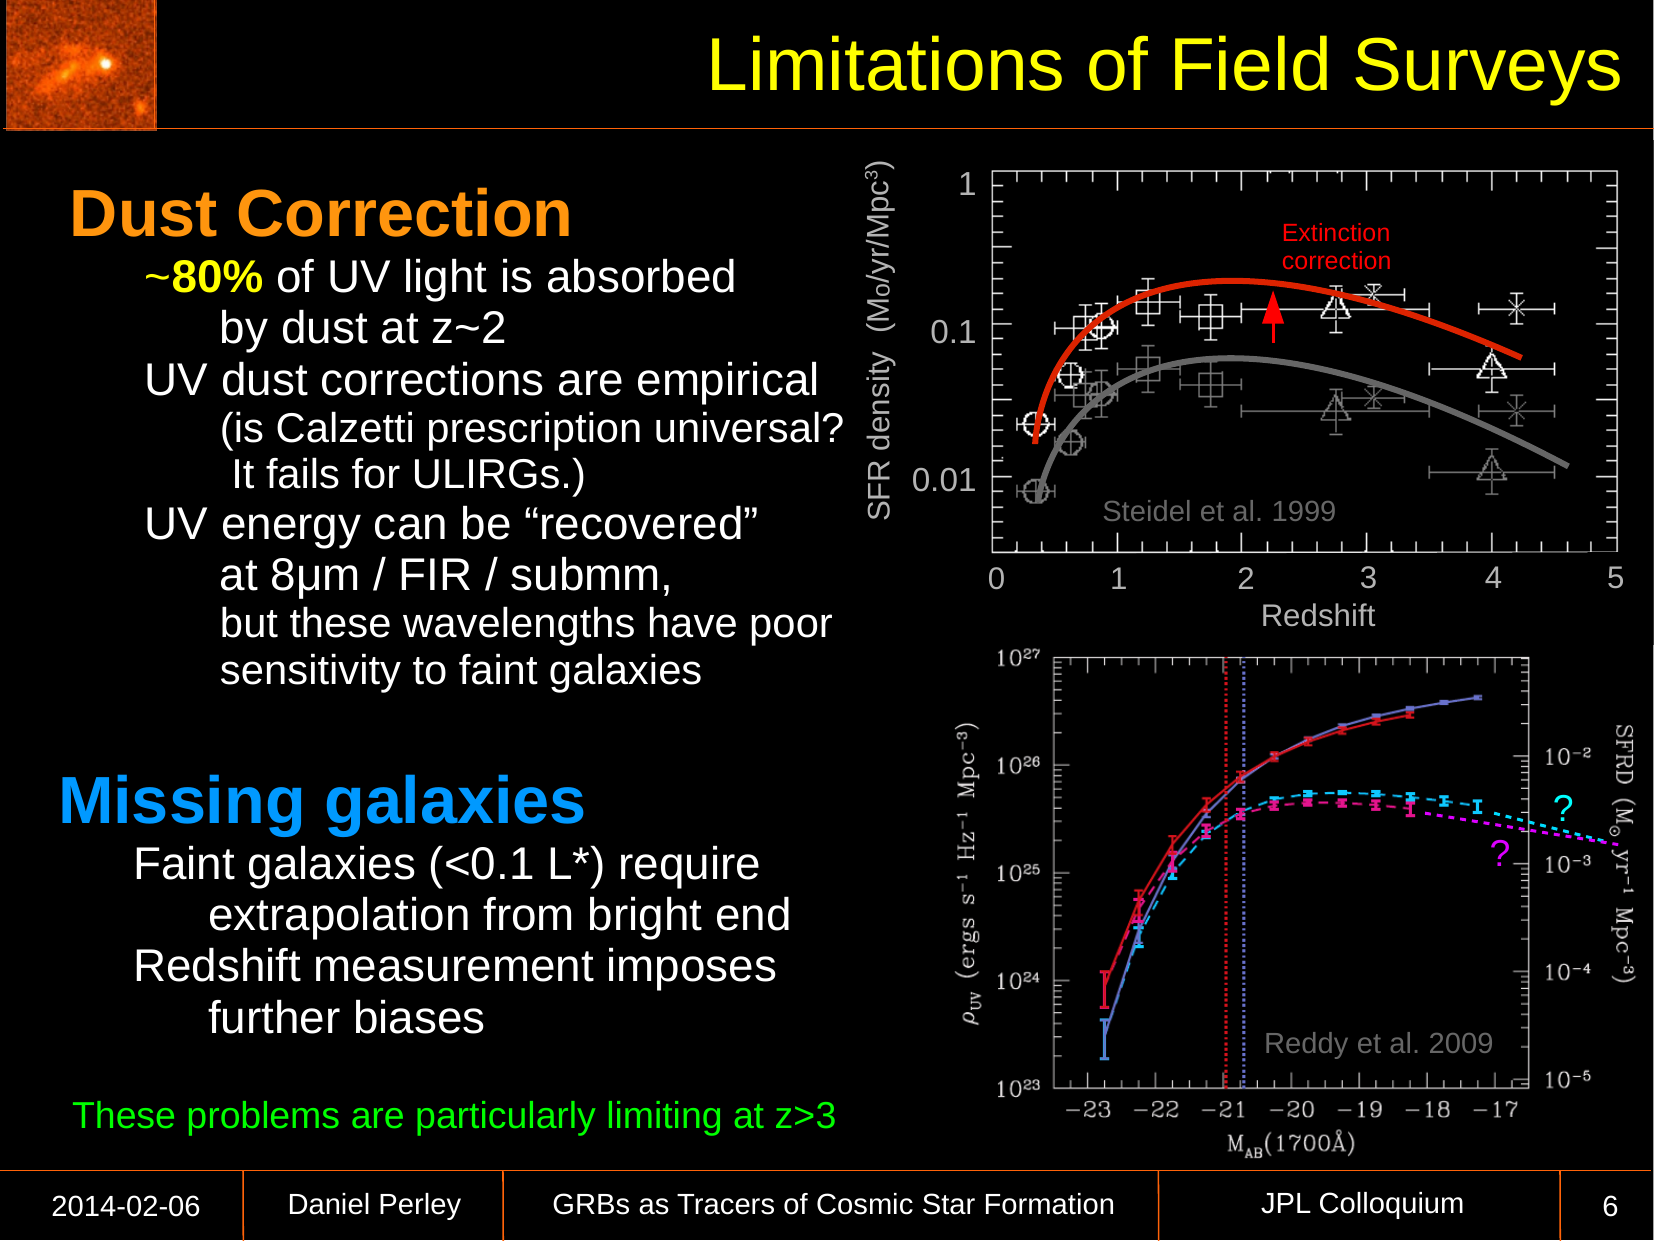

# Limitations of Field Surveys
1
 0.1
 0.01
Dust Correction
	~80% of UV light is absorbed
		by dust at z~2
	UV dust corrections are empirical
		(is Calzetti prescription universal?
		 It fails for ULIRGs.)
	UV energy can be “recovered”
		at 8μm / FIR / submm,
		but these wavelengths have poor
		sensitivity to faint galaxies
Extinction correction
SFR density (Mo/yr/Mpc3)
Steidel et al. 1999
0 1 2 3 4 5
Redshift
Missing galaxies
	Faint galaxies (<0.1 L*) require
		extrapolation from bright end
	Redshift measurement imposes
		further biases
?
?
Reddy et al. 2009
These problems are particularly limiting at z>3
2014-02-06
6